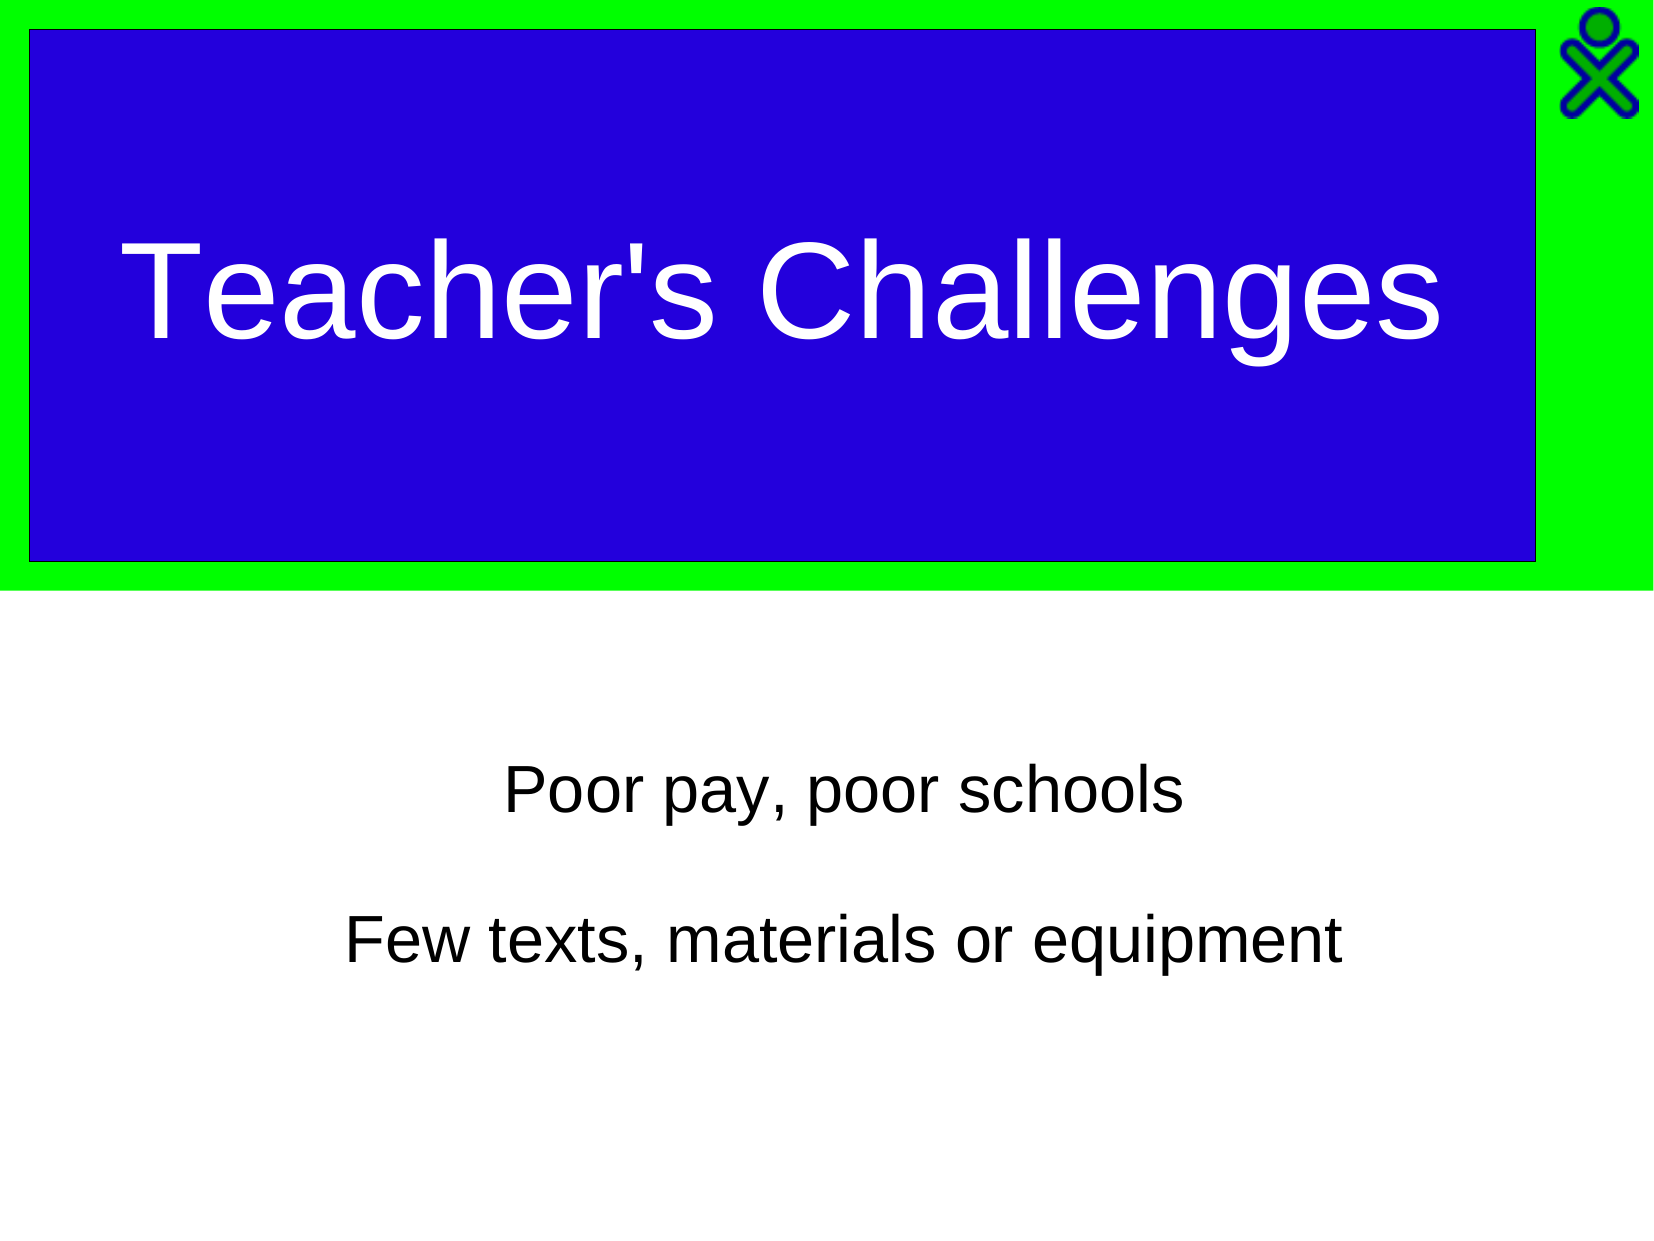

# Teacher's Challenges
Poor pay, poor schools
Few texts, materials or equipment